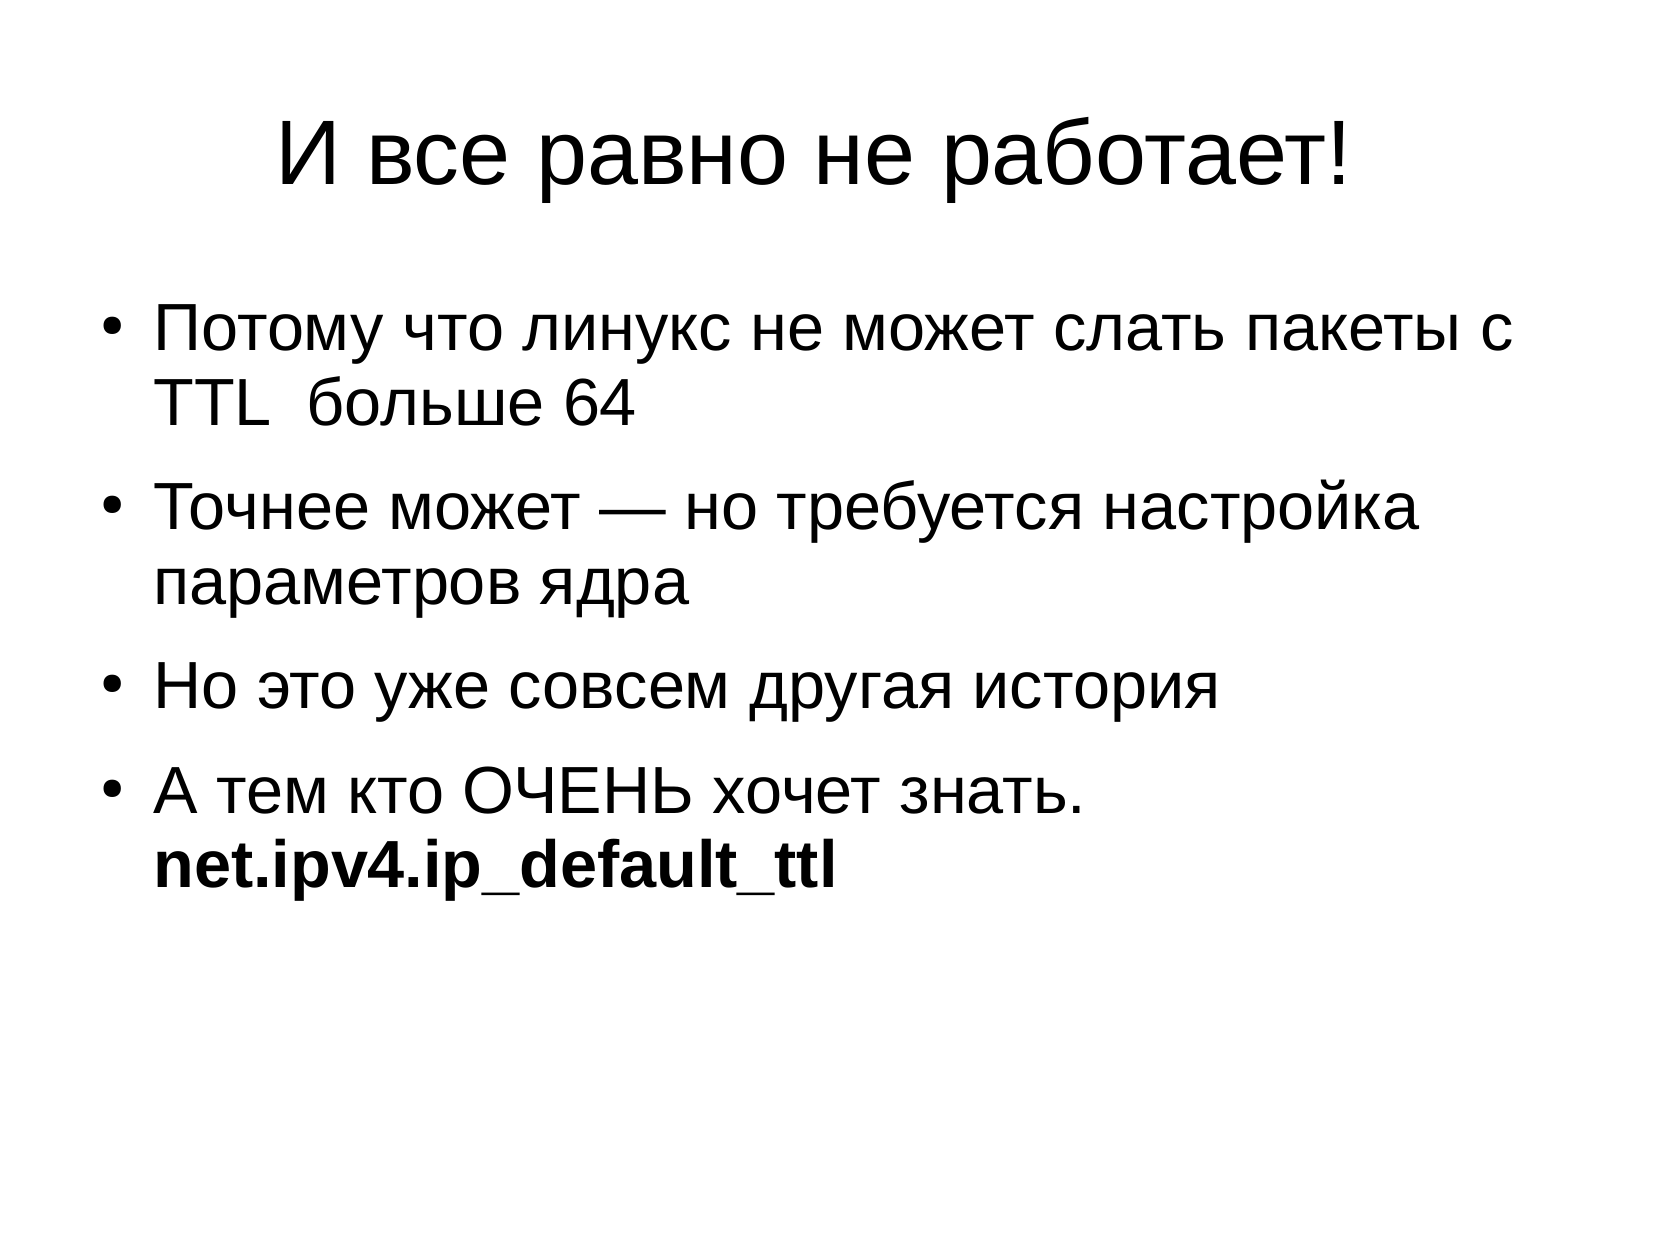

# И все равно не работает!
Потому что линукс не может слать пакеты с TTL больше 64
Точнее может — но требуется настройка параметров ядра
Но это уже совсем другая история
А тем кто ОЧЕНЬ хочет знать. net.ipv4.ip_default_ttl